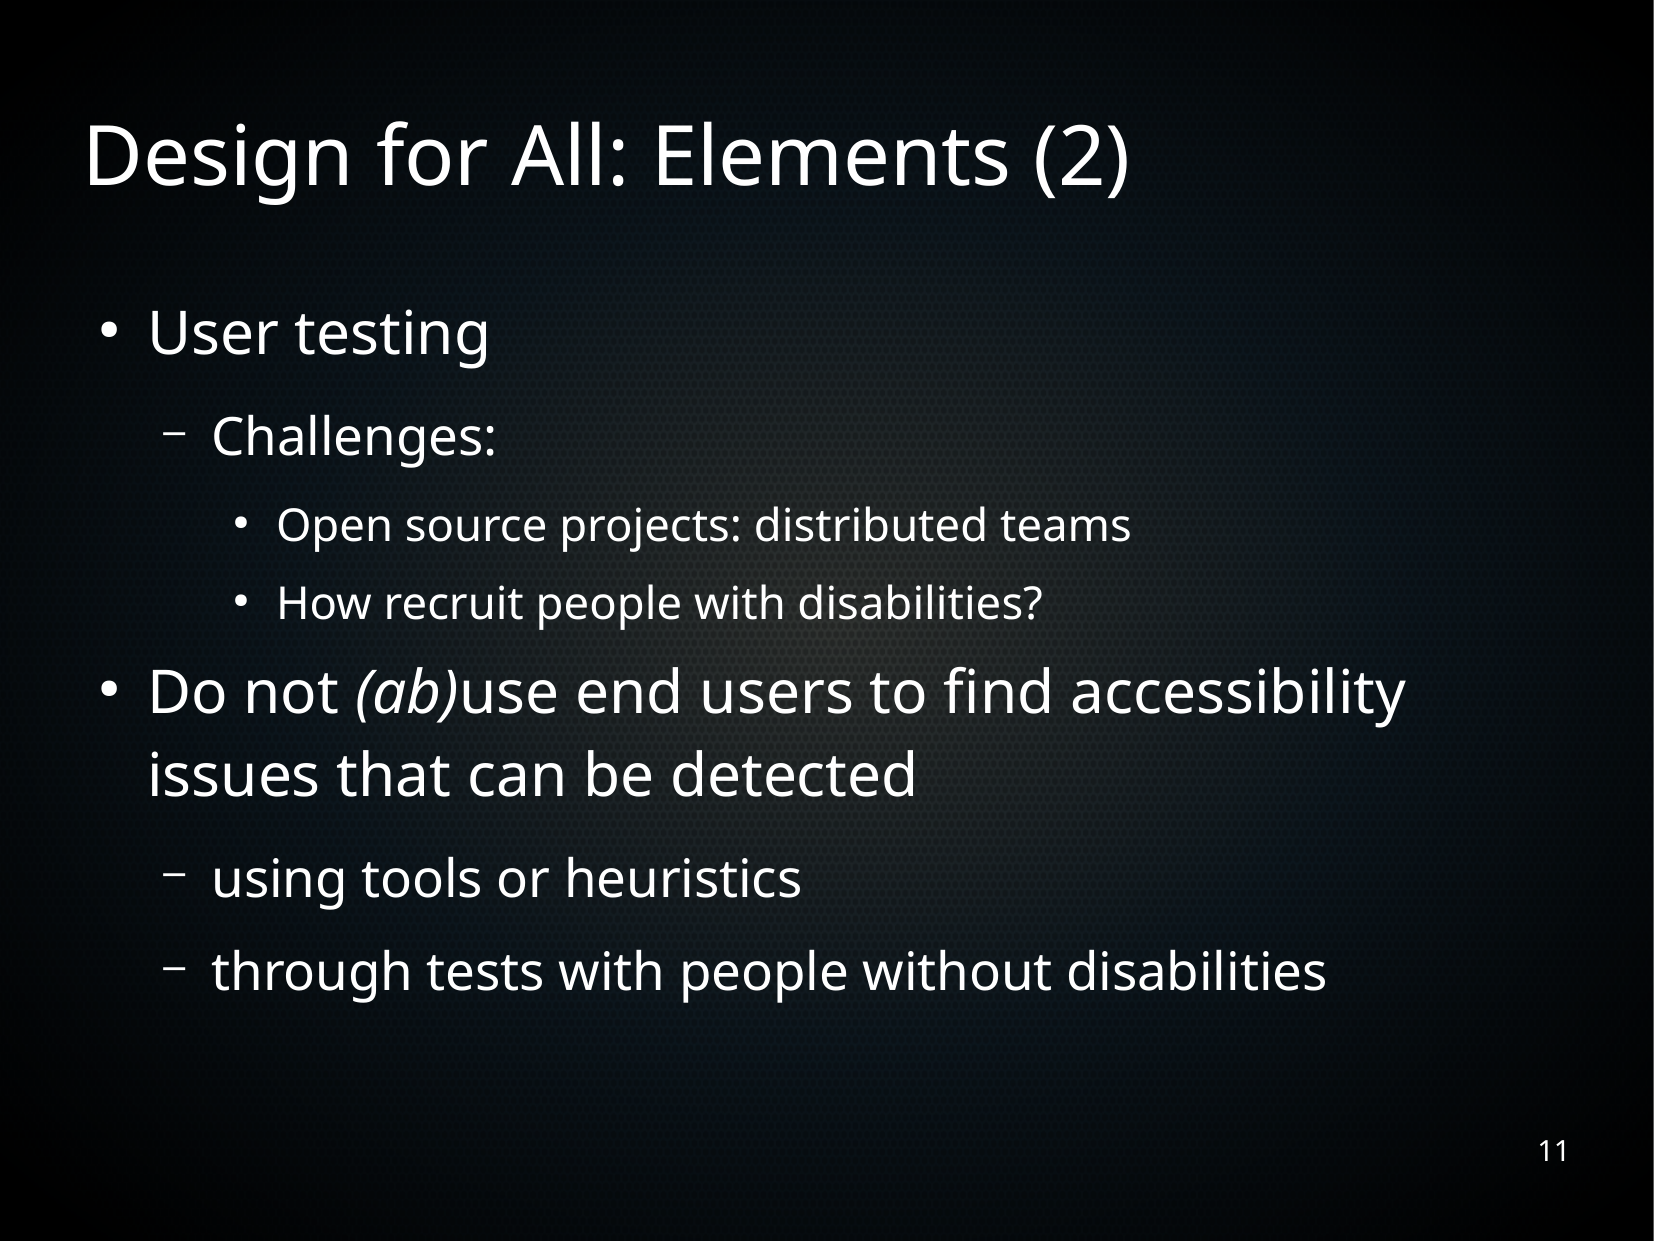

# Design for All: Elements (2)
User testing
Challenges:
Open source projects: distributed teams
How recruit people with disabilities?
Do not (ab)use end users to find accessibility issues that can be detected
using tools or heuristics
through tests with people without disabilities
11